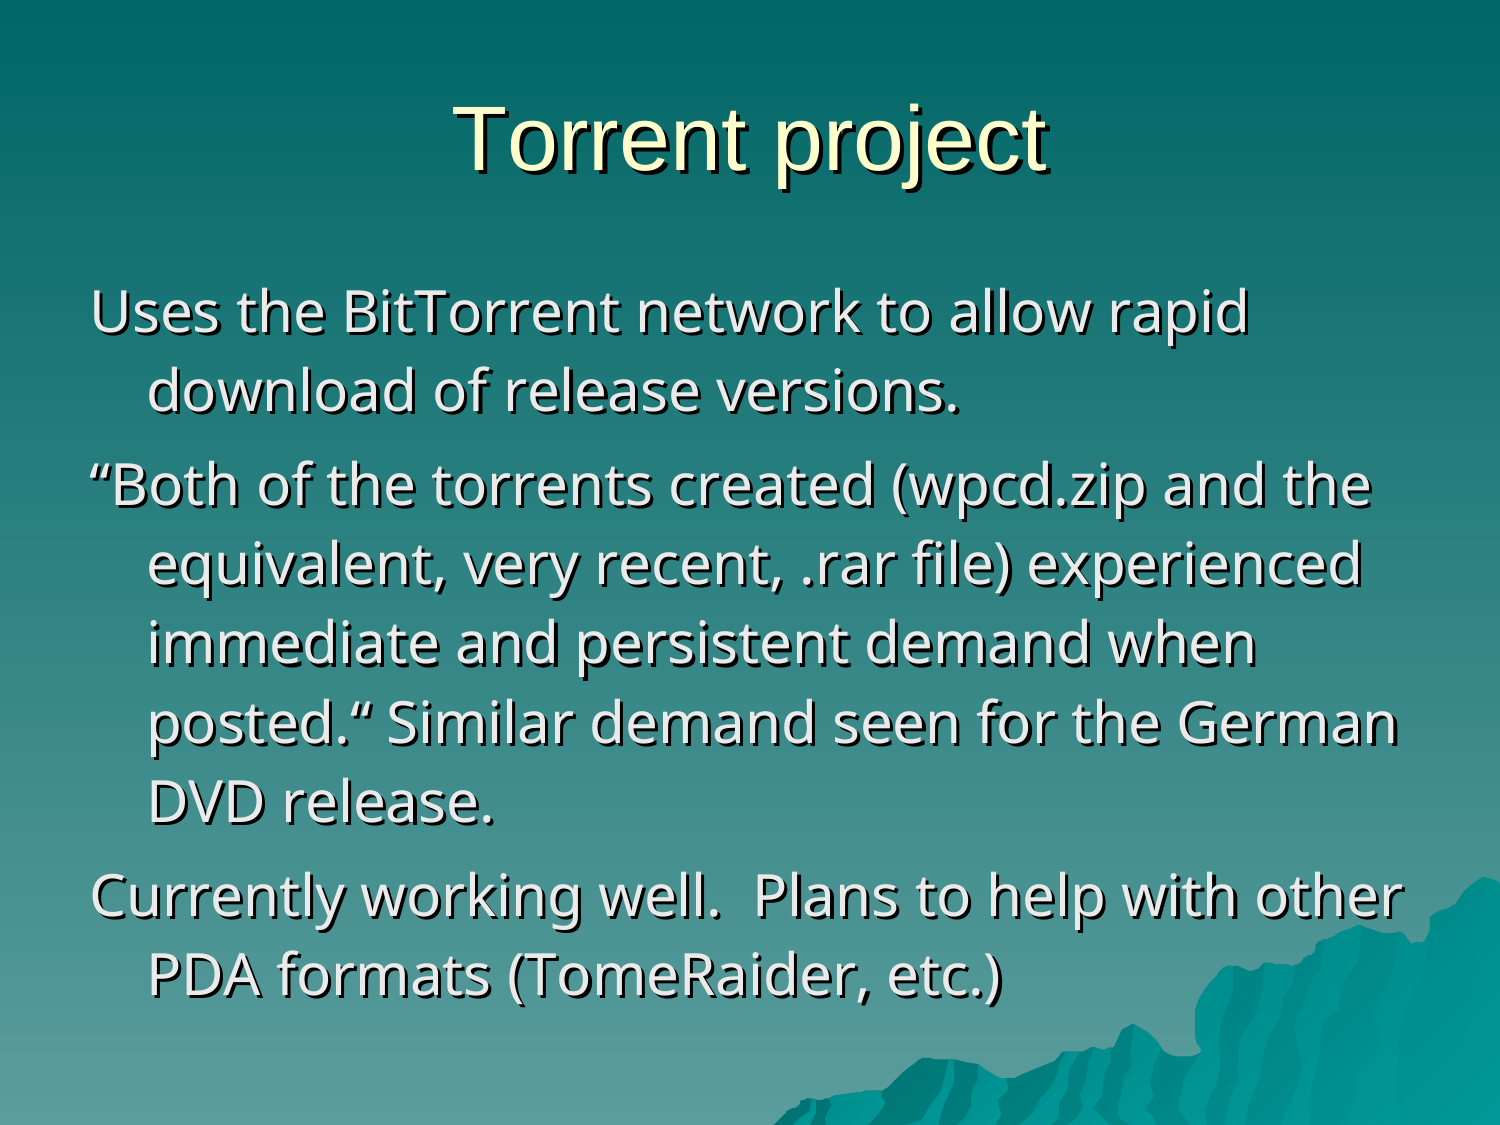

# Torrent project
Uses the BitTorrent network to allow rapid download of release versions.
“Both of the torrents created (wpcd.zip and the equivalent, very recent, .rar file) experienced immediate and persistent demand when posted.“ Similar demand seen for the German DVD release.
Currently working well. Plans to help with other PDA formats (TomeRaider, etc.)